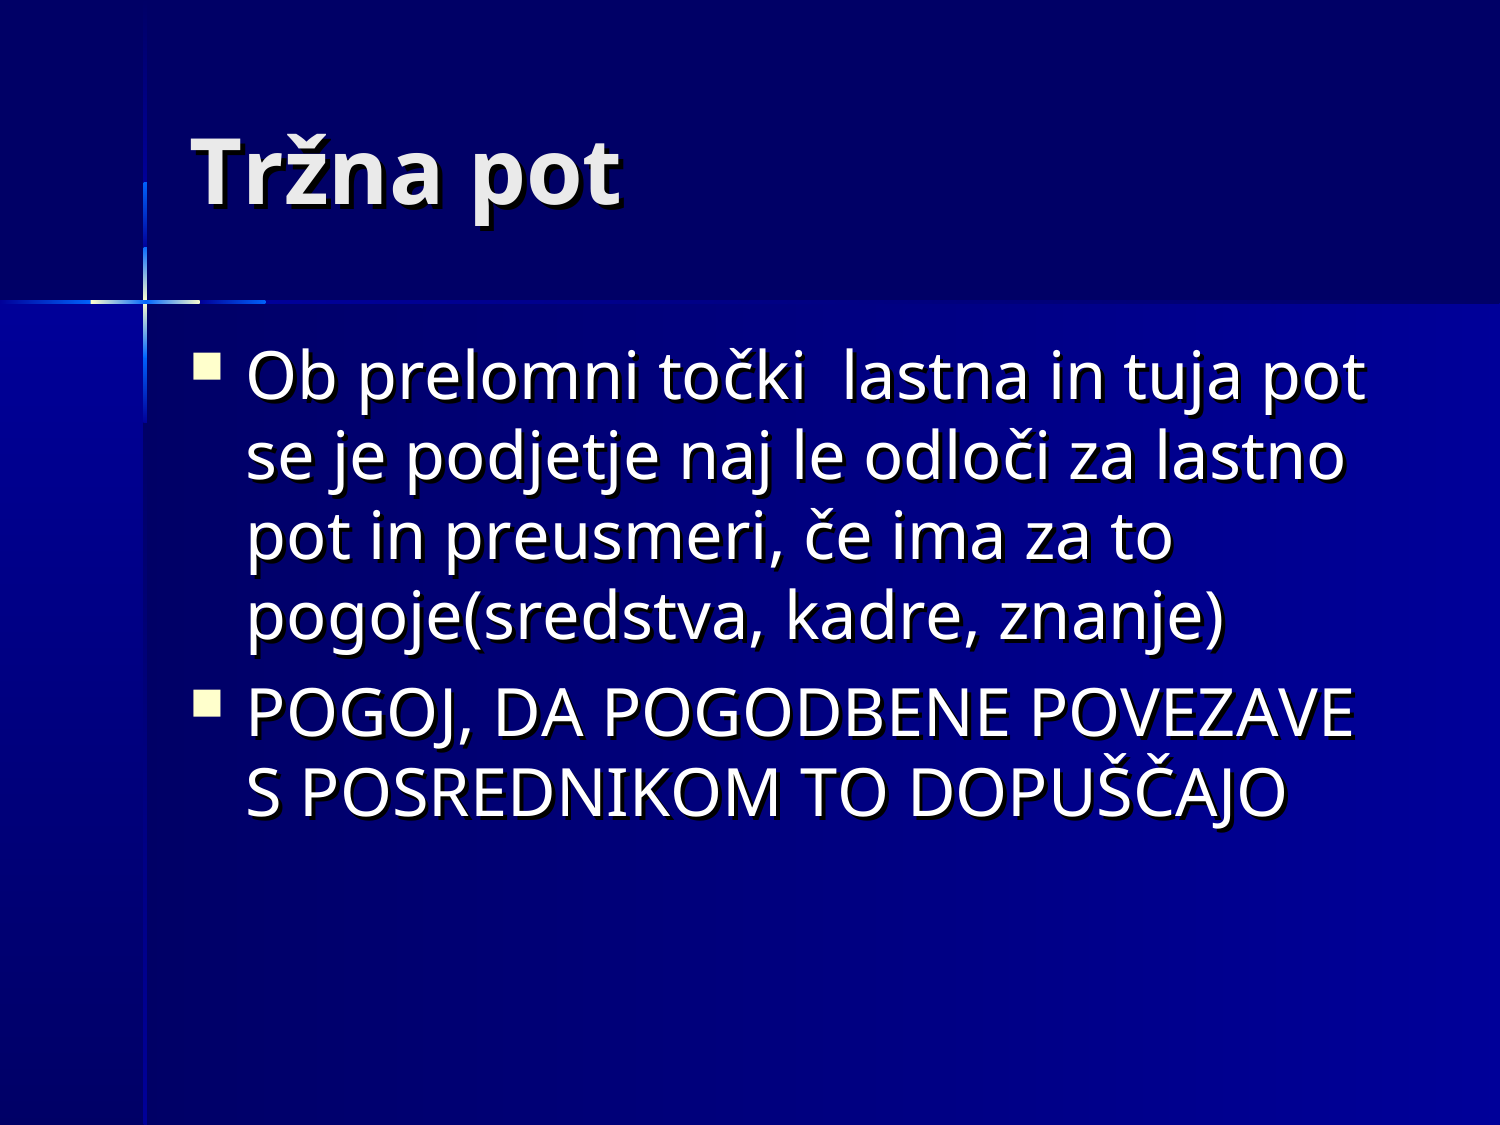

# Tržna pot
Ob prelomni točki lastna in tuja pot se je podjetje naj le odloči za lastno pot in preusmeri, če ima za to pogoje(sredstva, kadre, znanje)
POGOJ, DA POGODBENE POVEZAVE S POSREDNIKOM TO DOPUŠČAJO